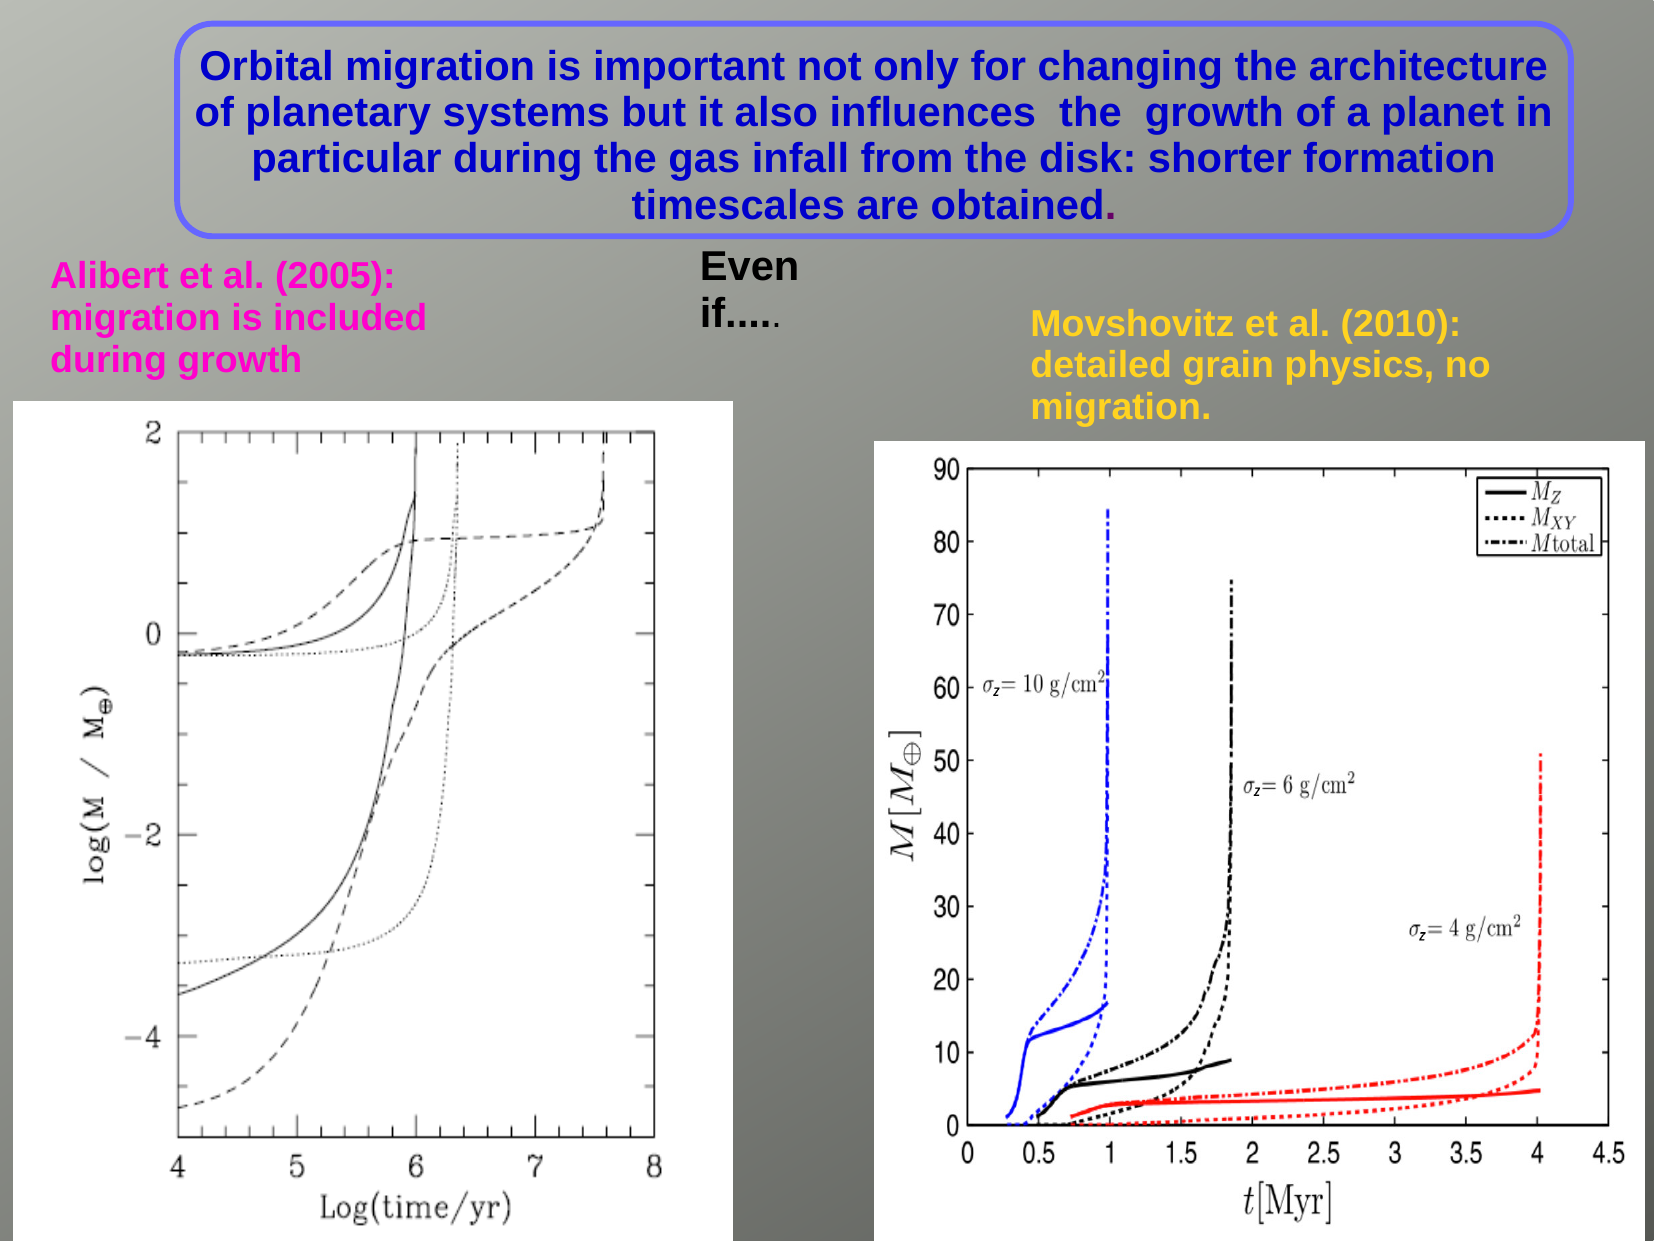

Orbital migration is important not only for changing the architecture of planetary systems but it also influences the growth of a planet in particular during the gas infall from the disk: shorter formation timescales are obtained.
Even if.....
Alibert et al. (2005): migration is included during growth
Movshovitz et al. (2010): detailed grain physics, no migration.